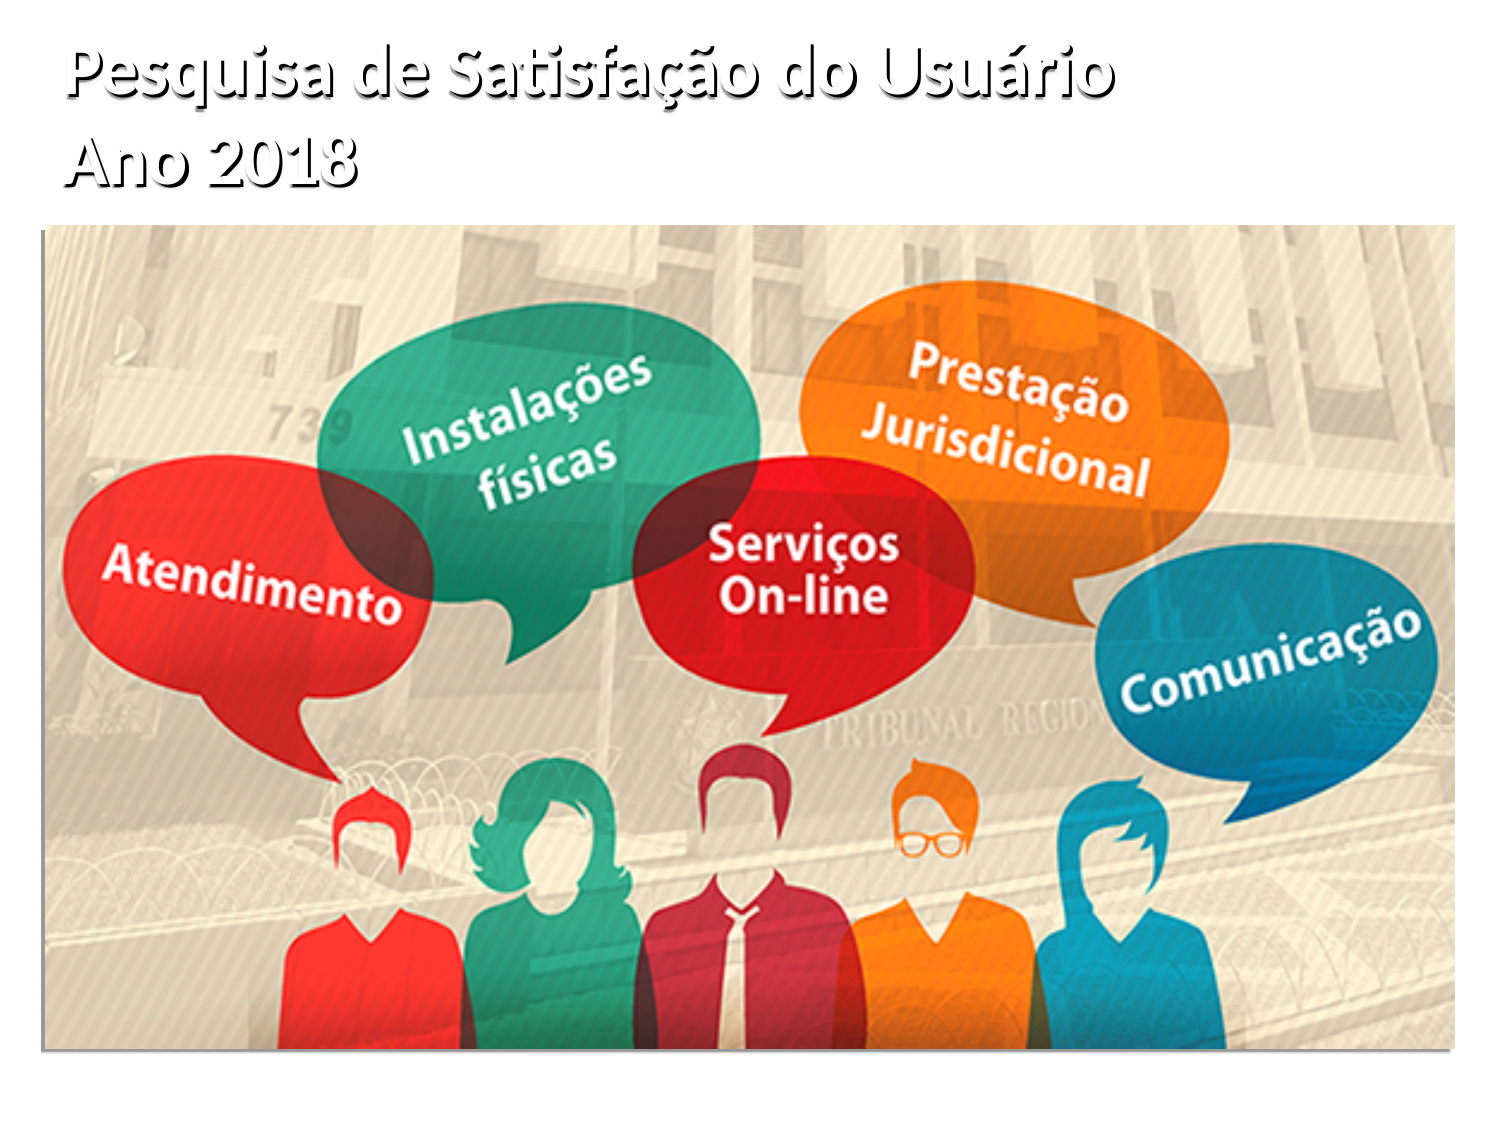

Pesquisa de Satisfação do Usuário
Ano 2018